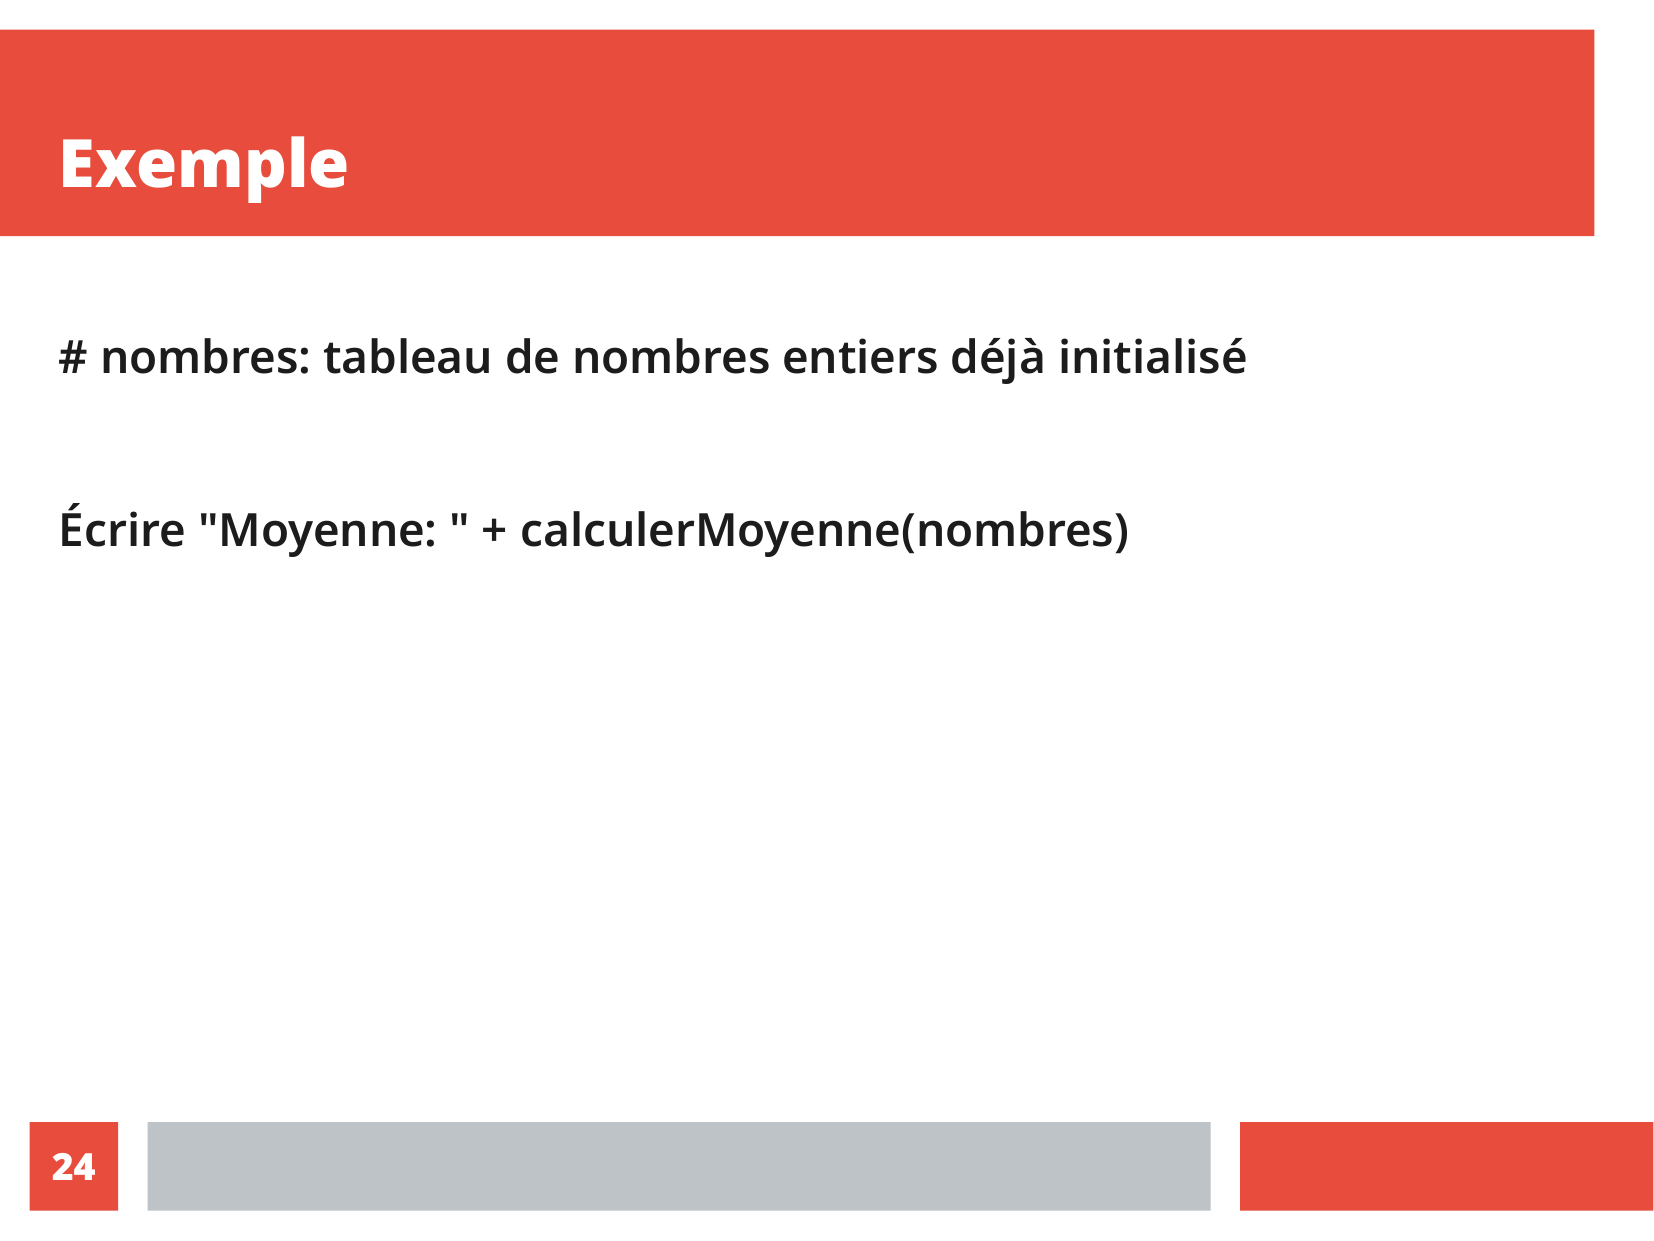

# Exemple
# nombres: tableau de nombres entiers déjà initialisé
Écrire "Moyenne: " + calculerMoyenne(nombres)
24